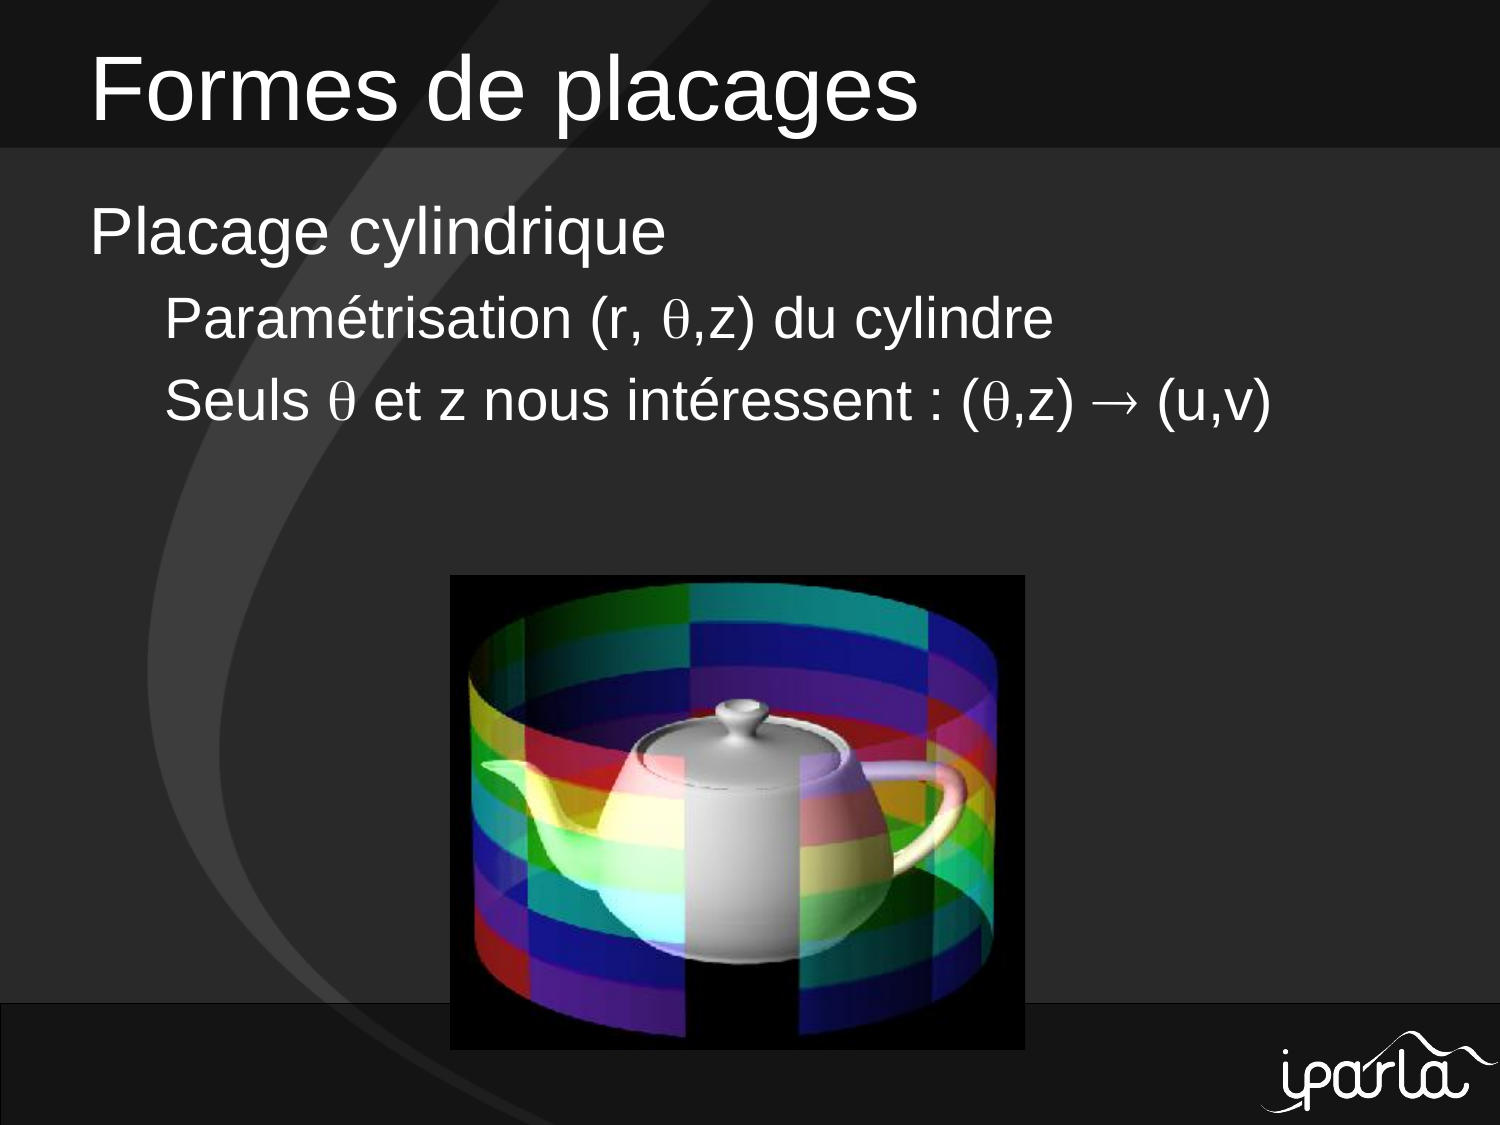

# Formes de placages
Placage cylindrique
Paramétrisation (r, ,z) du cylindre
Seuls  et z nous intéressent : (,z)  (u,v)